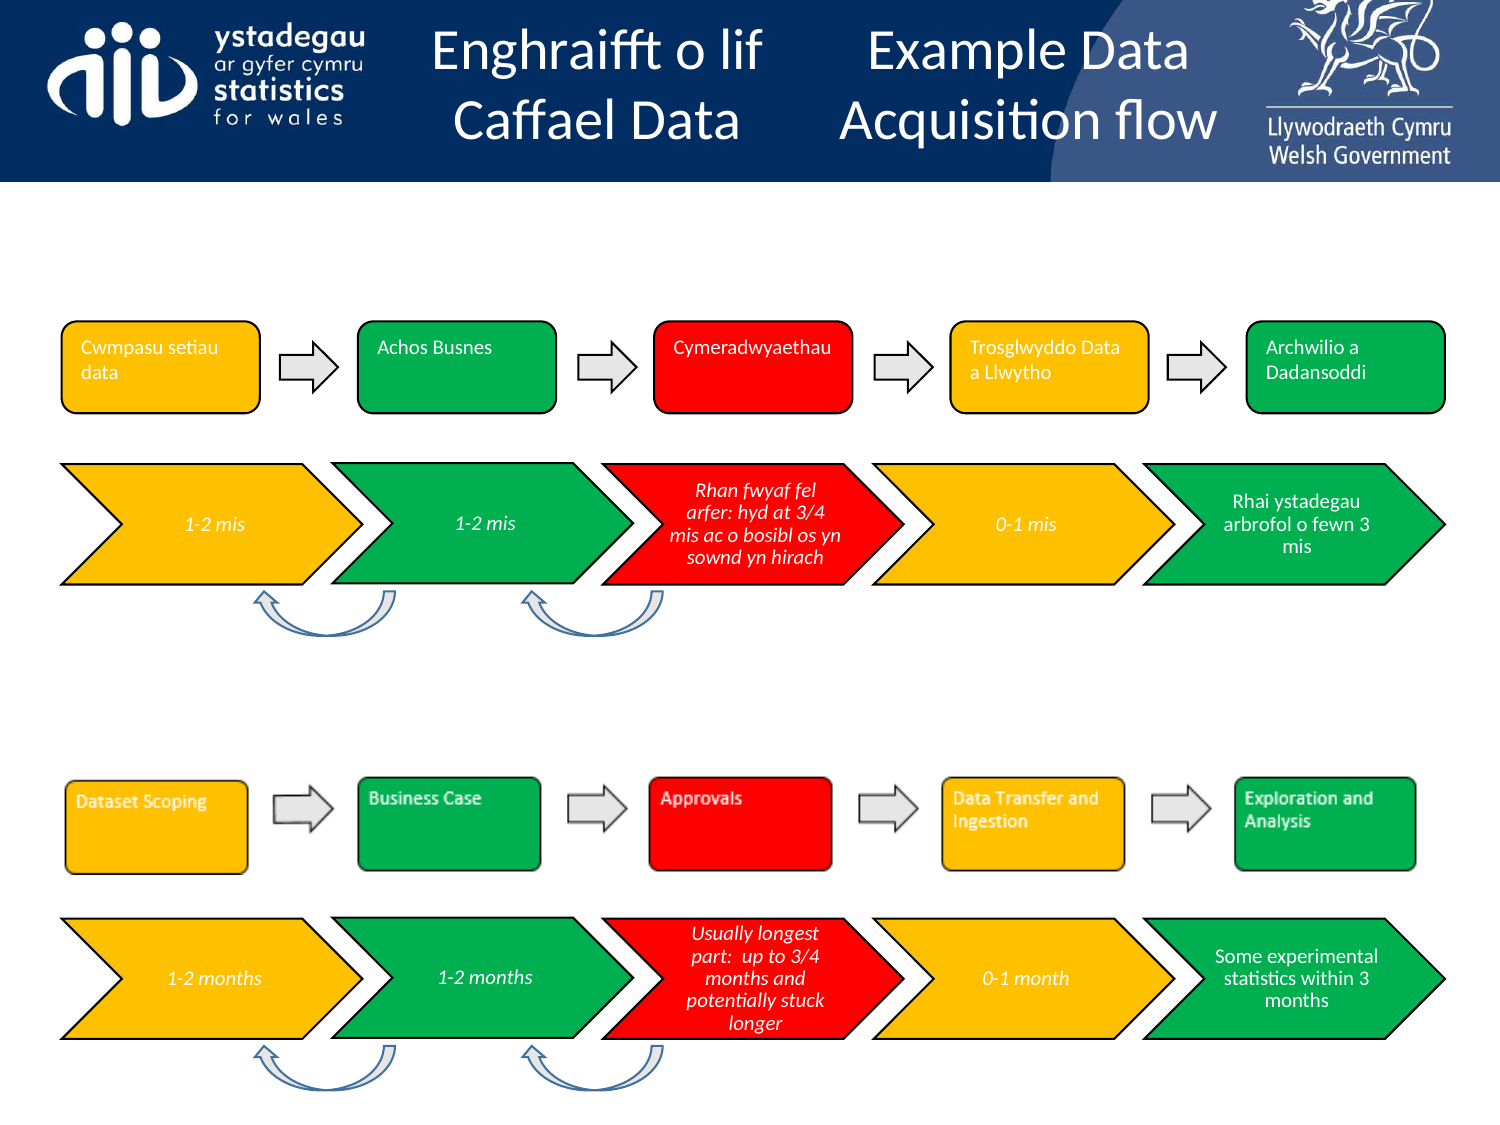

Enghraifft o lif Caffael Data
# Example Data Acquisition flow
Cwmpasu setiau data
Achos Busnes
Cymeradwyaethau
Trosglwyddo Data a Llwytho
Archwilio a Dadansoddi
1-2 mis
1-2 mis
Rhan fwyaf fel arfer: hyd at 3/4 mis ac o bosibl os yn sownd yn hirach
0-1 mis
Rhai ystadegau arbrofol o fewn 3 mis
1-2 months
1-2 months
Usually longest part: up to 3/4 months and potentially stuck longer
0-1 month
Some experimental statistics within 3 months